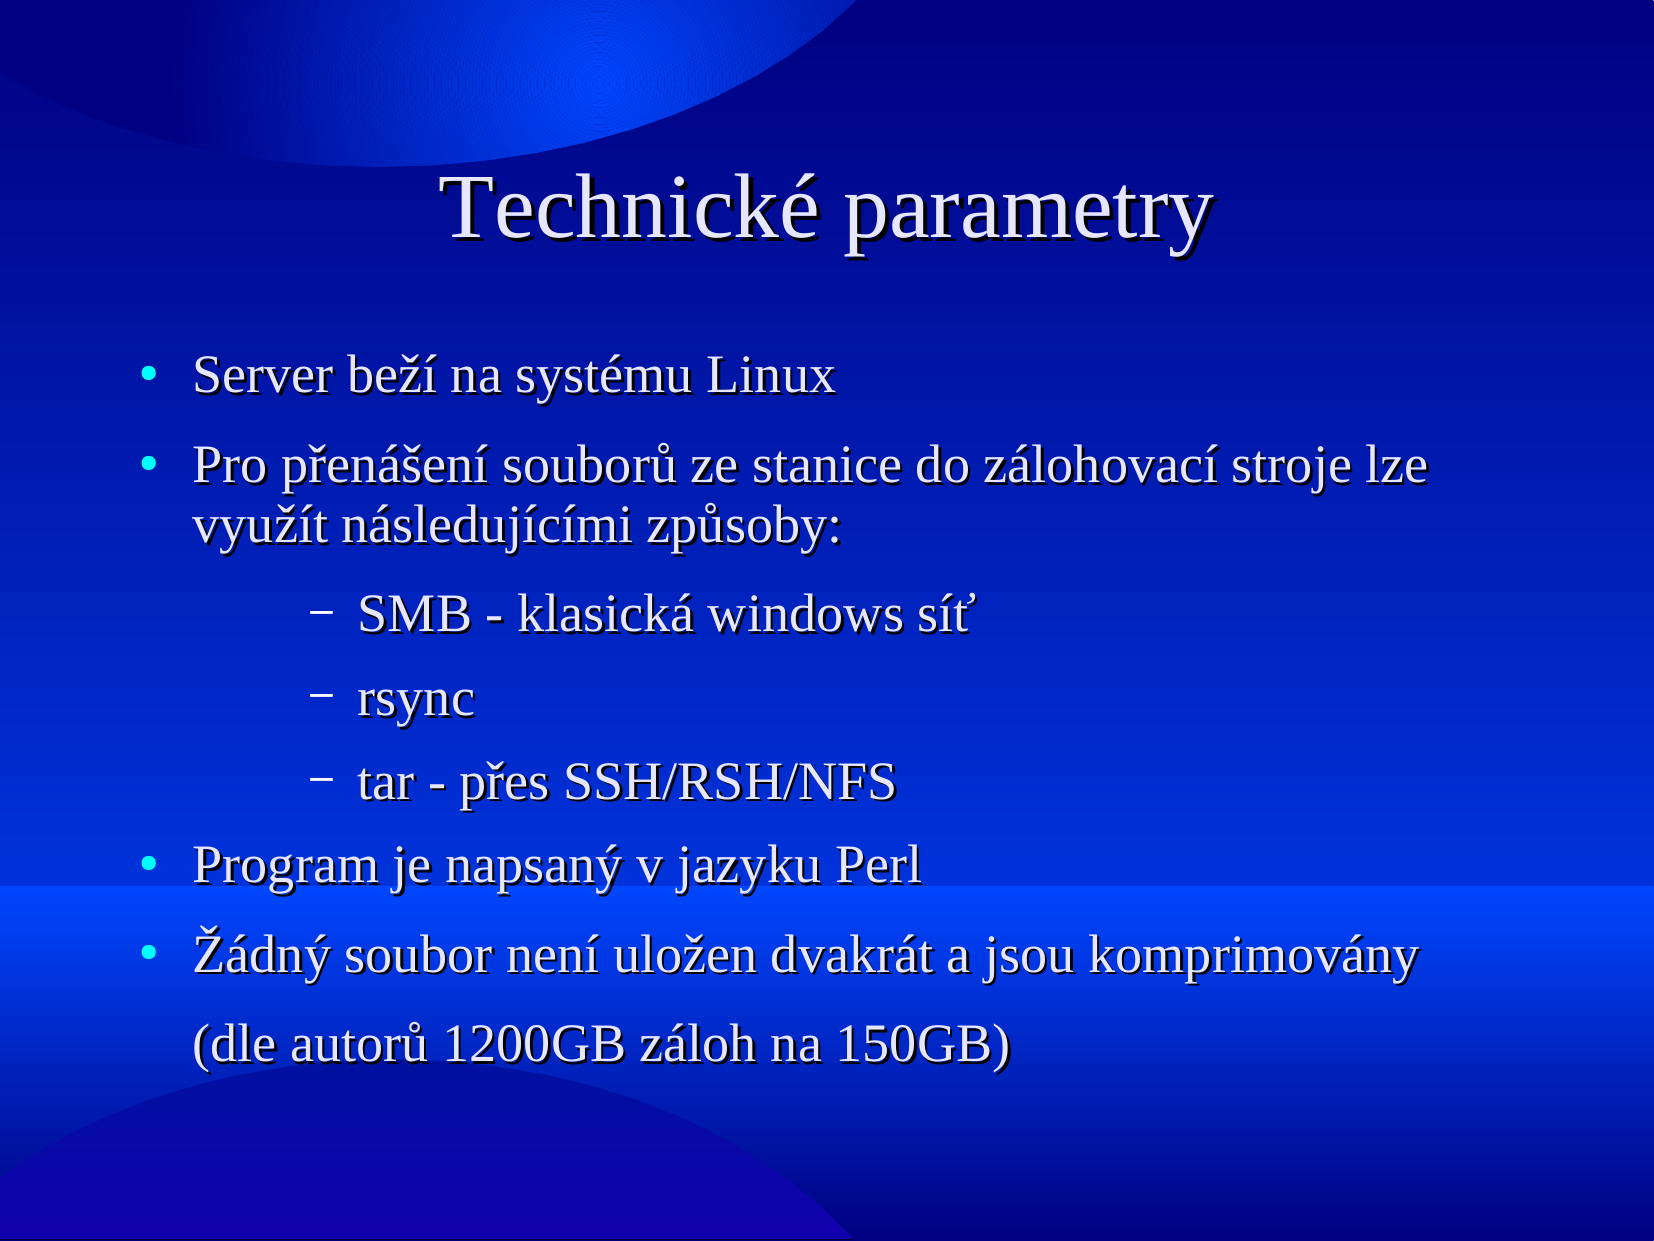

# Technické parametry
Server beží na systému Linux
Pro přenášení souborů ze stanice do zálohovací stroje lze využít následujícími způsoby:
SMB - klasická windows síť
rsync
tar - přes SSH/RSH/NFS
Program je napsaný v jazyku Perl
Žádný soubor není uložen dvakrát a jsou komprimovány
(dle autorů 1200GB záloh na 150GB)